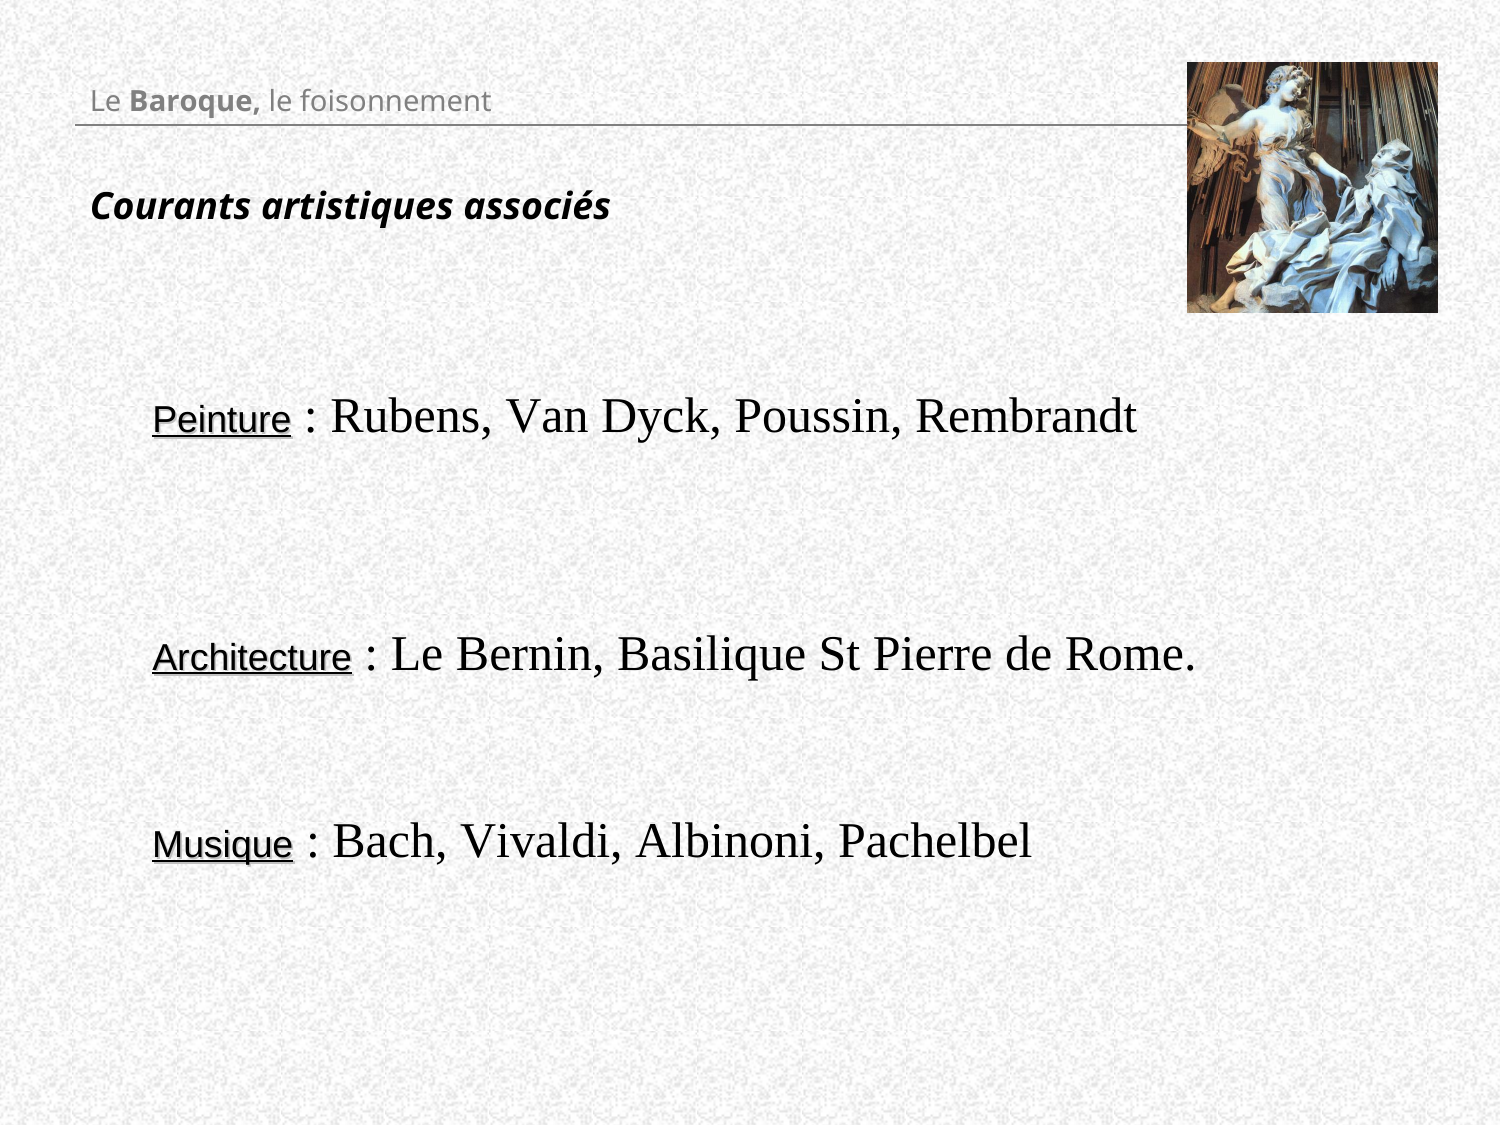

Le Baroque, le foisonnement
Courants artistiques associés
Peinture : Rubens, Van Dyck, Poussin, Rembrandt
Architecture : Le Bernin, Basilique St Pierre de Rome.
Musique : Bach, Vivaldi, Albinoni, Pachelbel